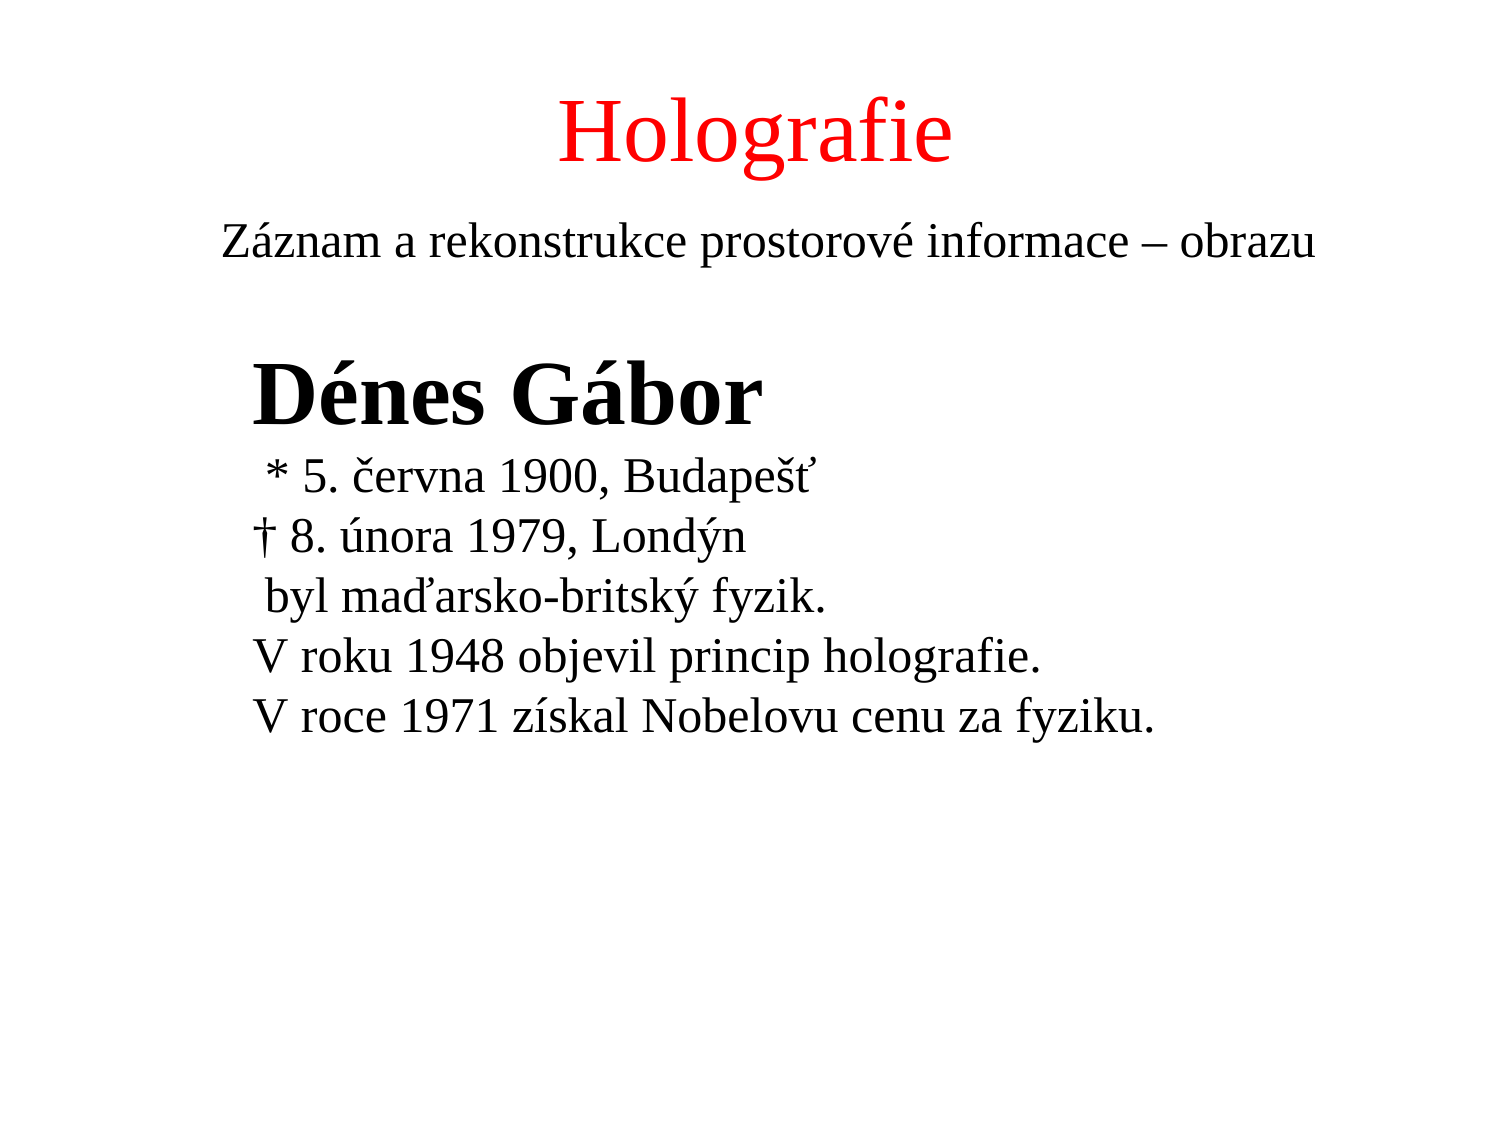

Holografie
Záznam a rekonstrukce prostorové informace – obrazu
Dénes Gábor
 * 5. června 1900, Budapešť
† 8. února 1979, Londýn
 byl maďarsko-britský fyzik.
V roku 1948 objevil princip holografie.
V roce 1971 získal Nobelovu cenu za fyziku.